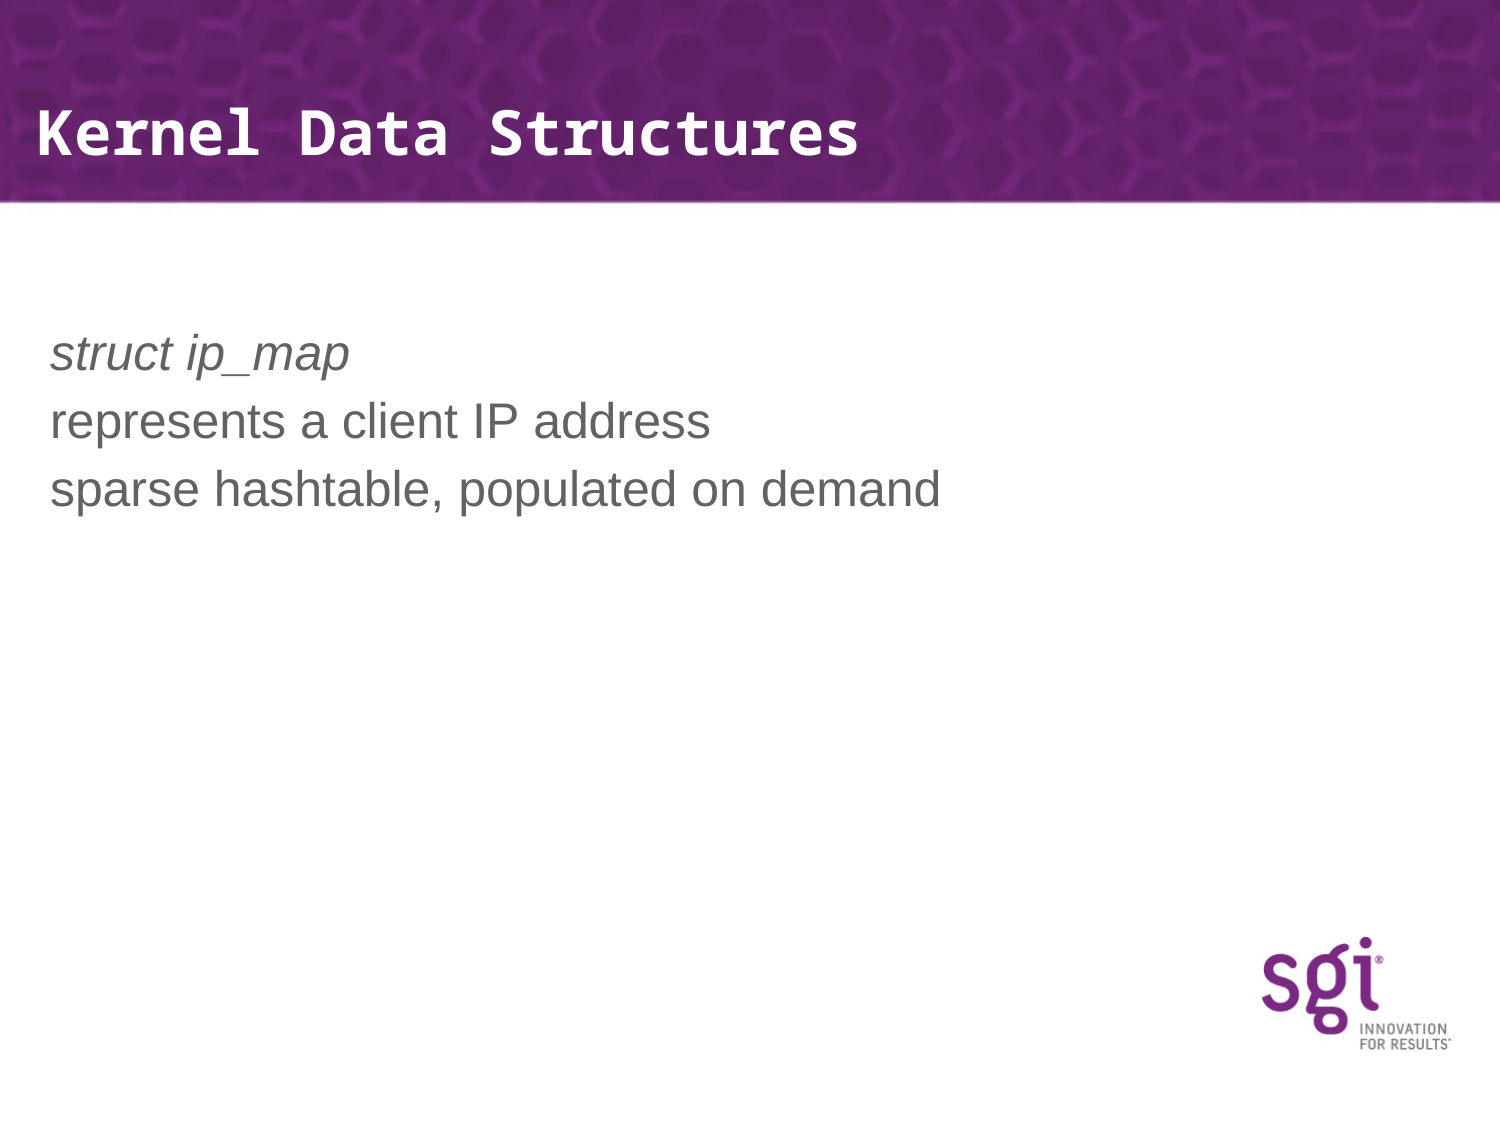

# Kernel Data Structures
struct ip_map
represents a client IP address
sparse hashtable, populated on demand